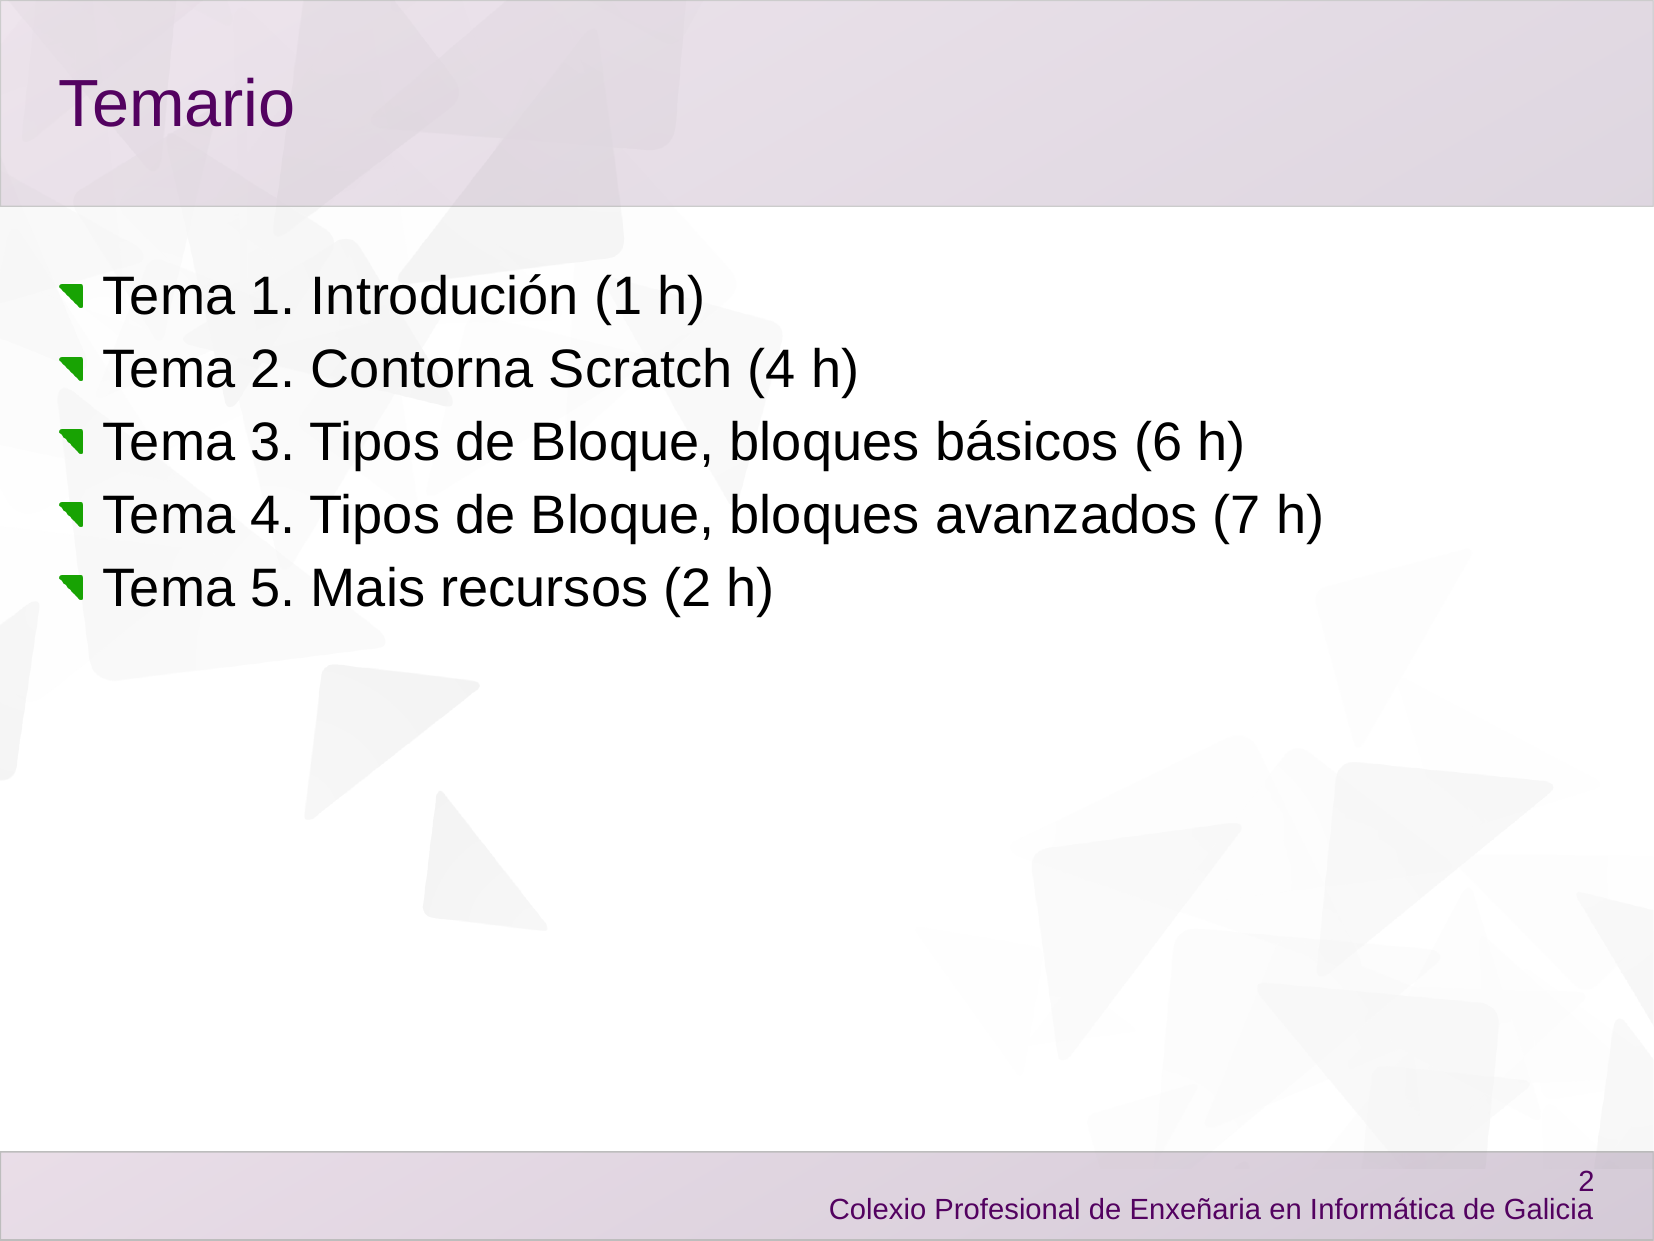

# Temario
Tema 1. Introdución (1 h)
Tema 2. Contorna Scratch (4 h)
Tema 3. Tipos de Bloque, bloques básicos (6 h)
Tema 4. Tipos de Bloque, bloques avanzados (7 h)
Tema 5. Mais recursos (2 h)
2
Colexio Profesional de Enxeñaria en Informática de Galicia